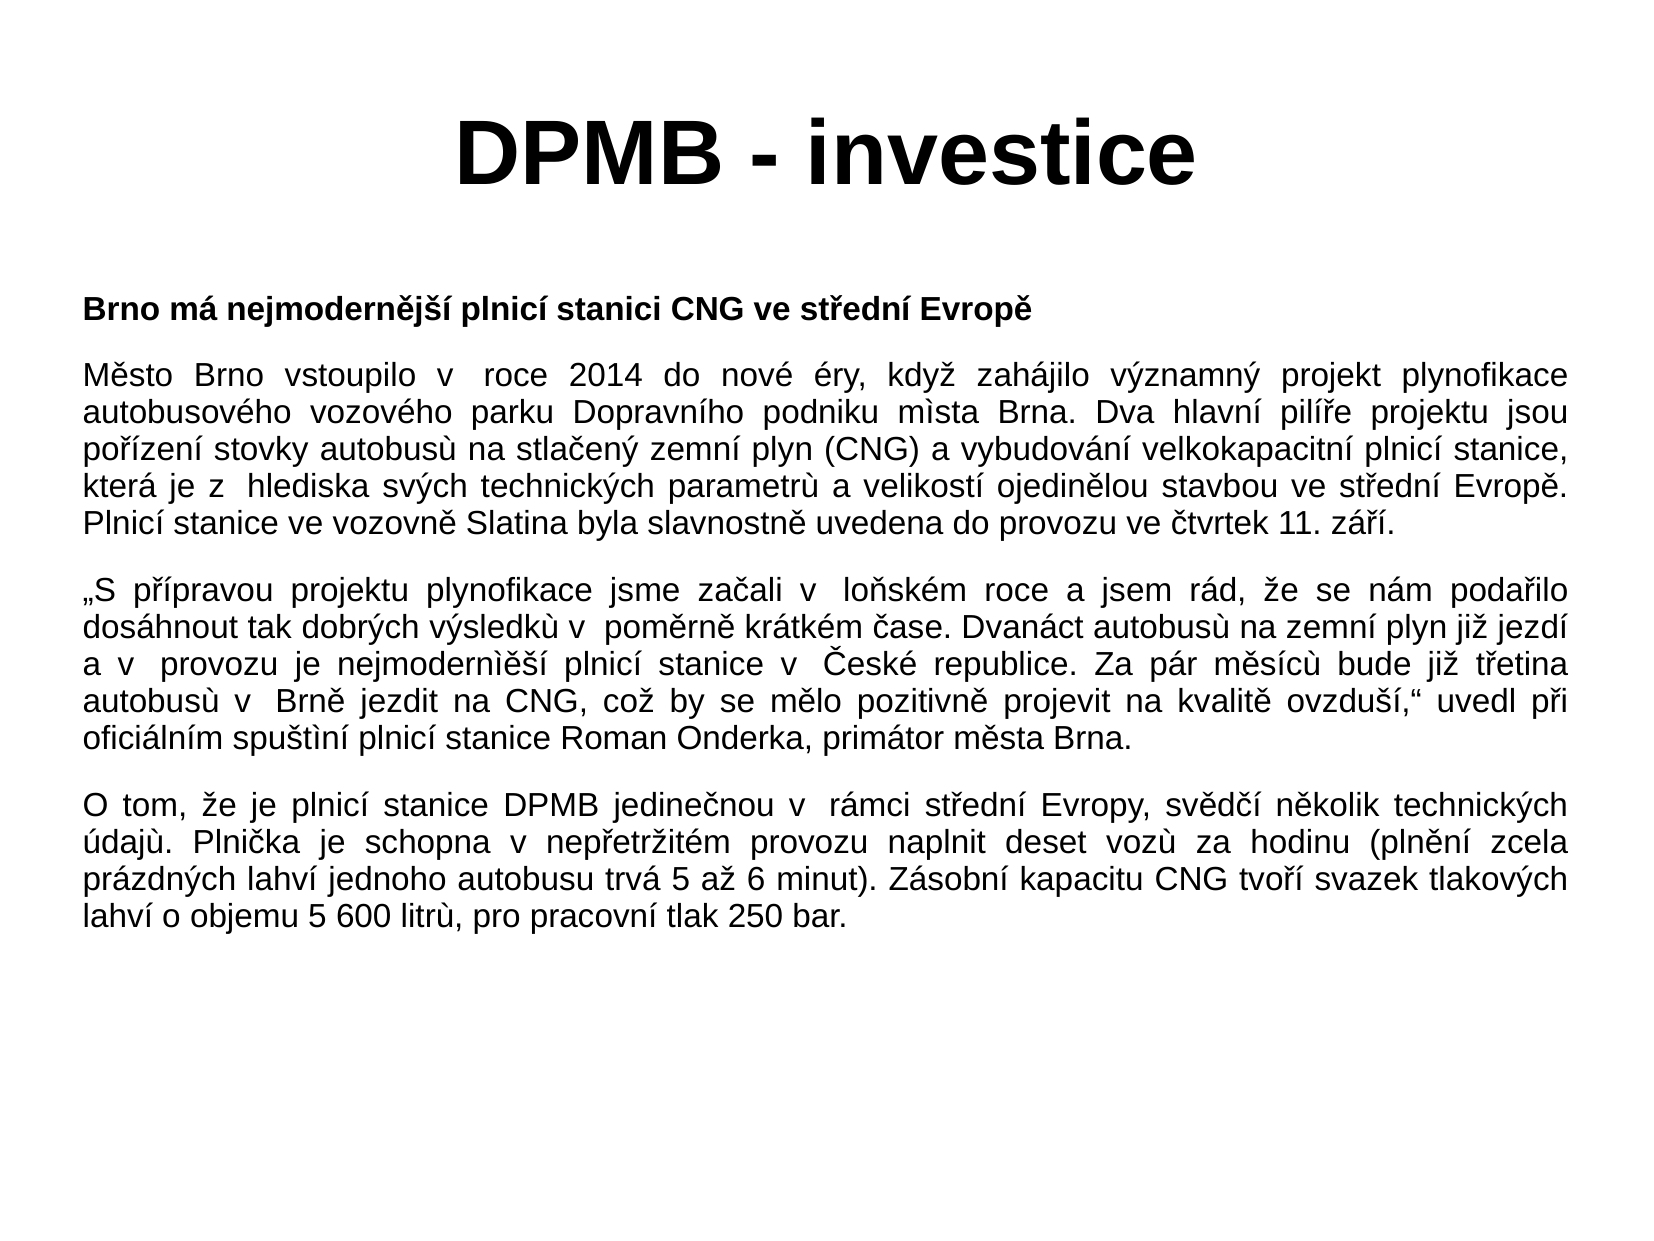

# DPMB - investice
Brno má nejmodernější plnicí stanici CNG ve střední Evropě
Město Brno vstoupilo v  roce 2014 do nové éry, když zahájilo významný projekt plynofikace autobusového vozového parku Dopravního podniku mìsta Brna. Dva hlavní pilíře projektu jsou pořízení stovky autobusù na stlačený zemní plyn (CNG) a vybudování velkokapacitní plnicí stanice, která je z  hlediska svých technických parametrù a velikostí ojedinělou stavbou ve střední Evropě. Plnicí stanice ve vozovně Slatina byla slavnostně uvedena do provozu ve čtvrtek 11. září.
„S přípravou projektu plynofikace jsme začali v  loňském roce a jsem rád, že se nám podařilo dosáhnout tak dobrých výsledkù v  poměrně krátkém čase. Dvanáct autobusù na zemní plyn již jezdí a v  provozu je nejmodernìěší plnicí stanice v  České republice. Za pár měsícù bude již třetina autobusù v  Brně jezdit na CNG, což by se mělo pozitivně projevit na kvalitě ovzduší,“ uvedl při oficiálním spuštìní plnicí stanice Roman Onderka, primátor města Brna.
O tom, že je plnicí stanice DPMB jedinečnou v  rámci střední Evropy, svědčí několik technických údajù. Plnička je schopna v nepřetržitém provozu naplnit deset vozù za hodinu (plnění zcela prázdných lahví jednoho autobusu trvá 5 až 6 minut). Zásobní kapacitu CNG tvoří svazek tlakových lahví o objemu 5 600 litrù, pro pracovní tlak 250 bar.